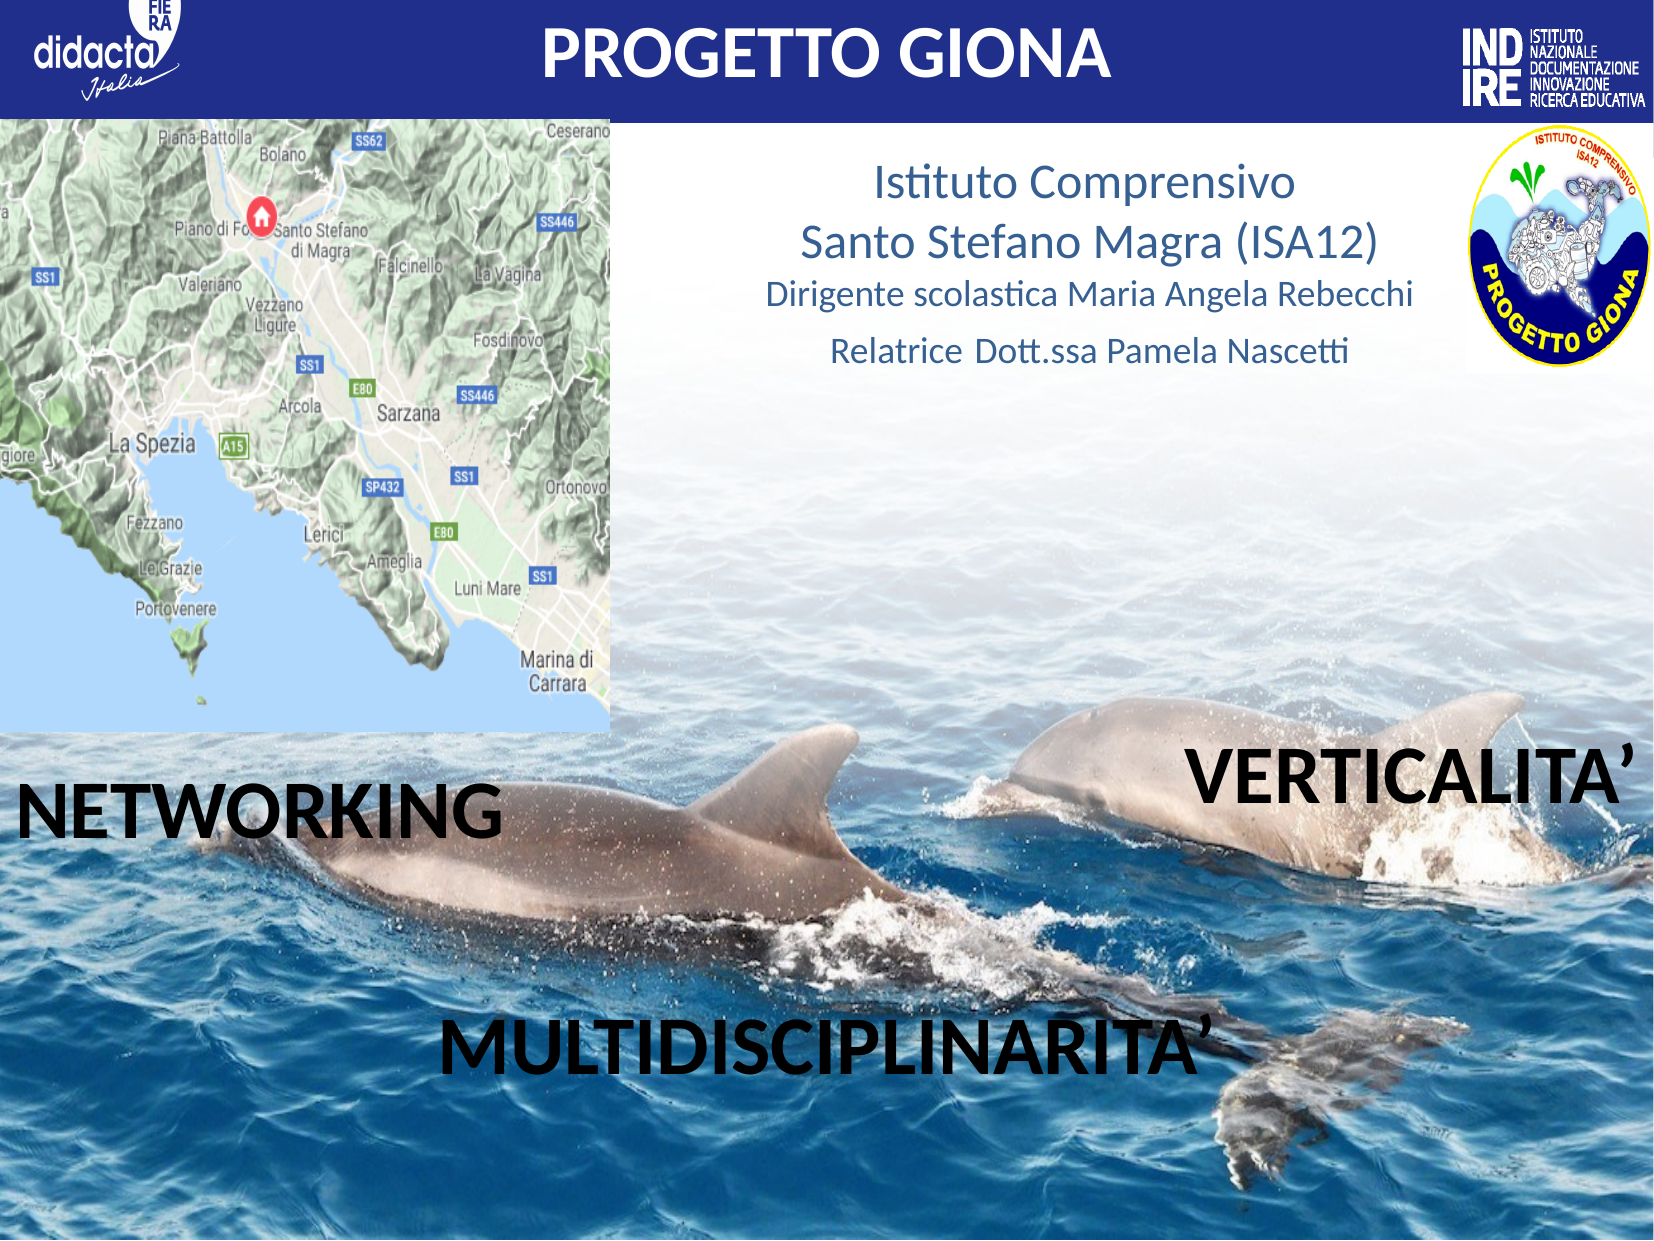

PROGETTO GIONA
Istituto Comprensivo
Santo Stefano Magra (ISA12)
Dirigente scolastica Maria Angela Rebecchi
Relatrice Dott.ssa Pamela Nascetti
#
VERTICALITA’
NETWORKING
MULTIDISCIPLINARITA’